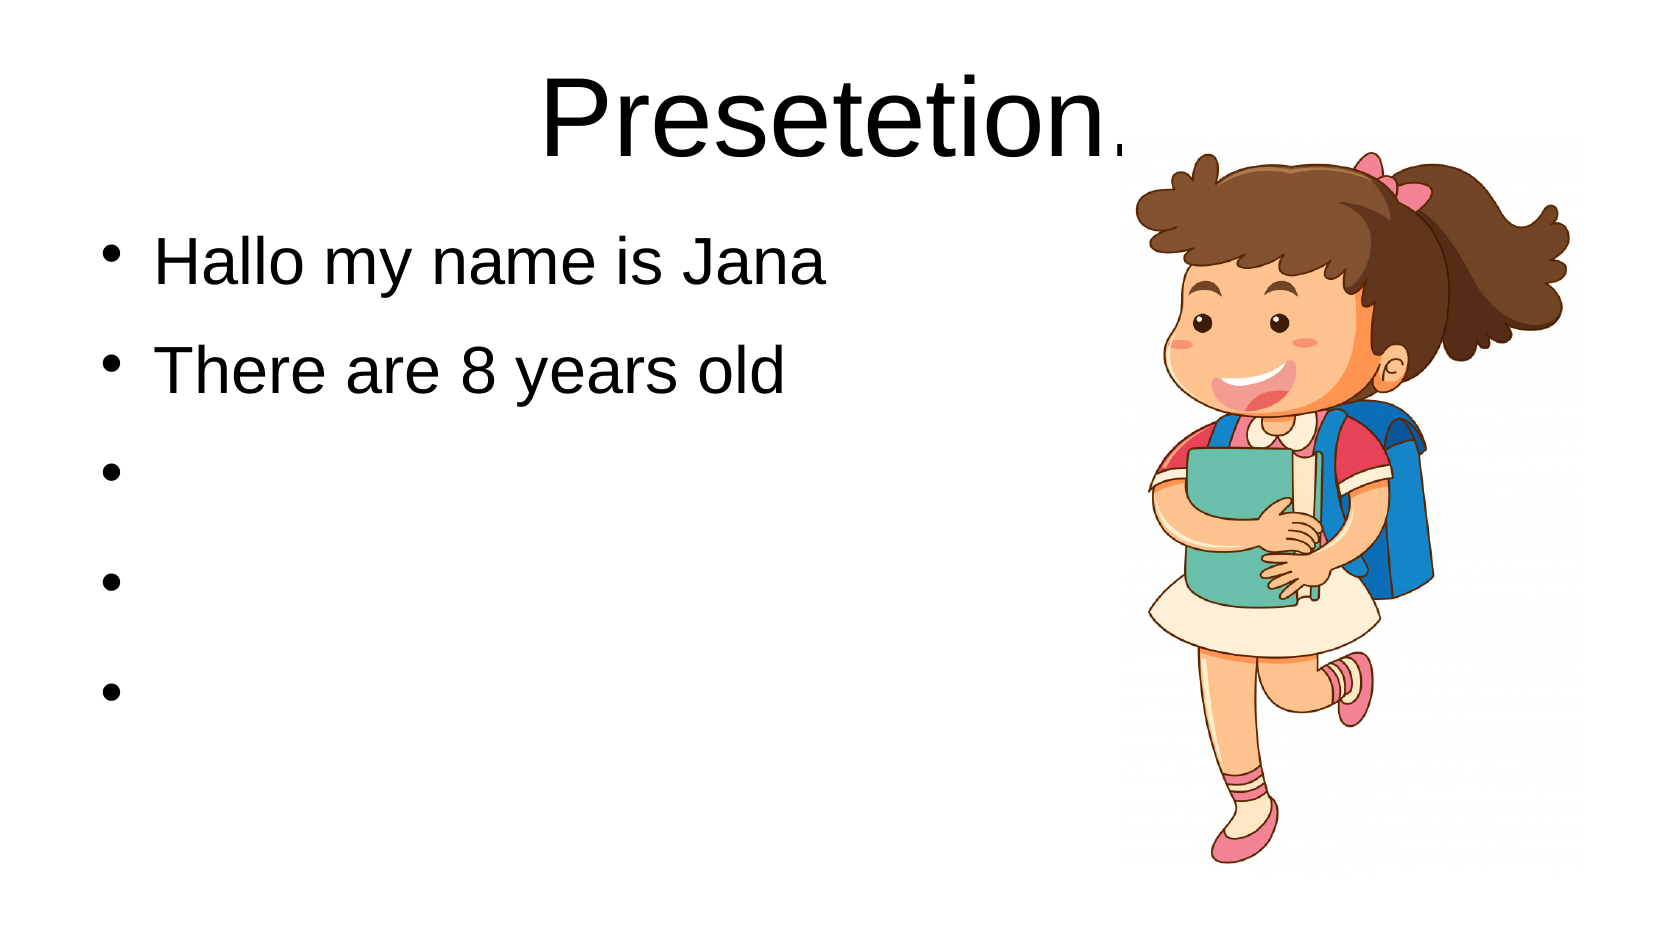

Presetetion.
Hallo my name is Jana
There are 8 years old